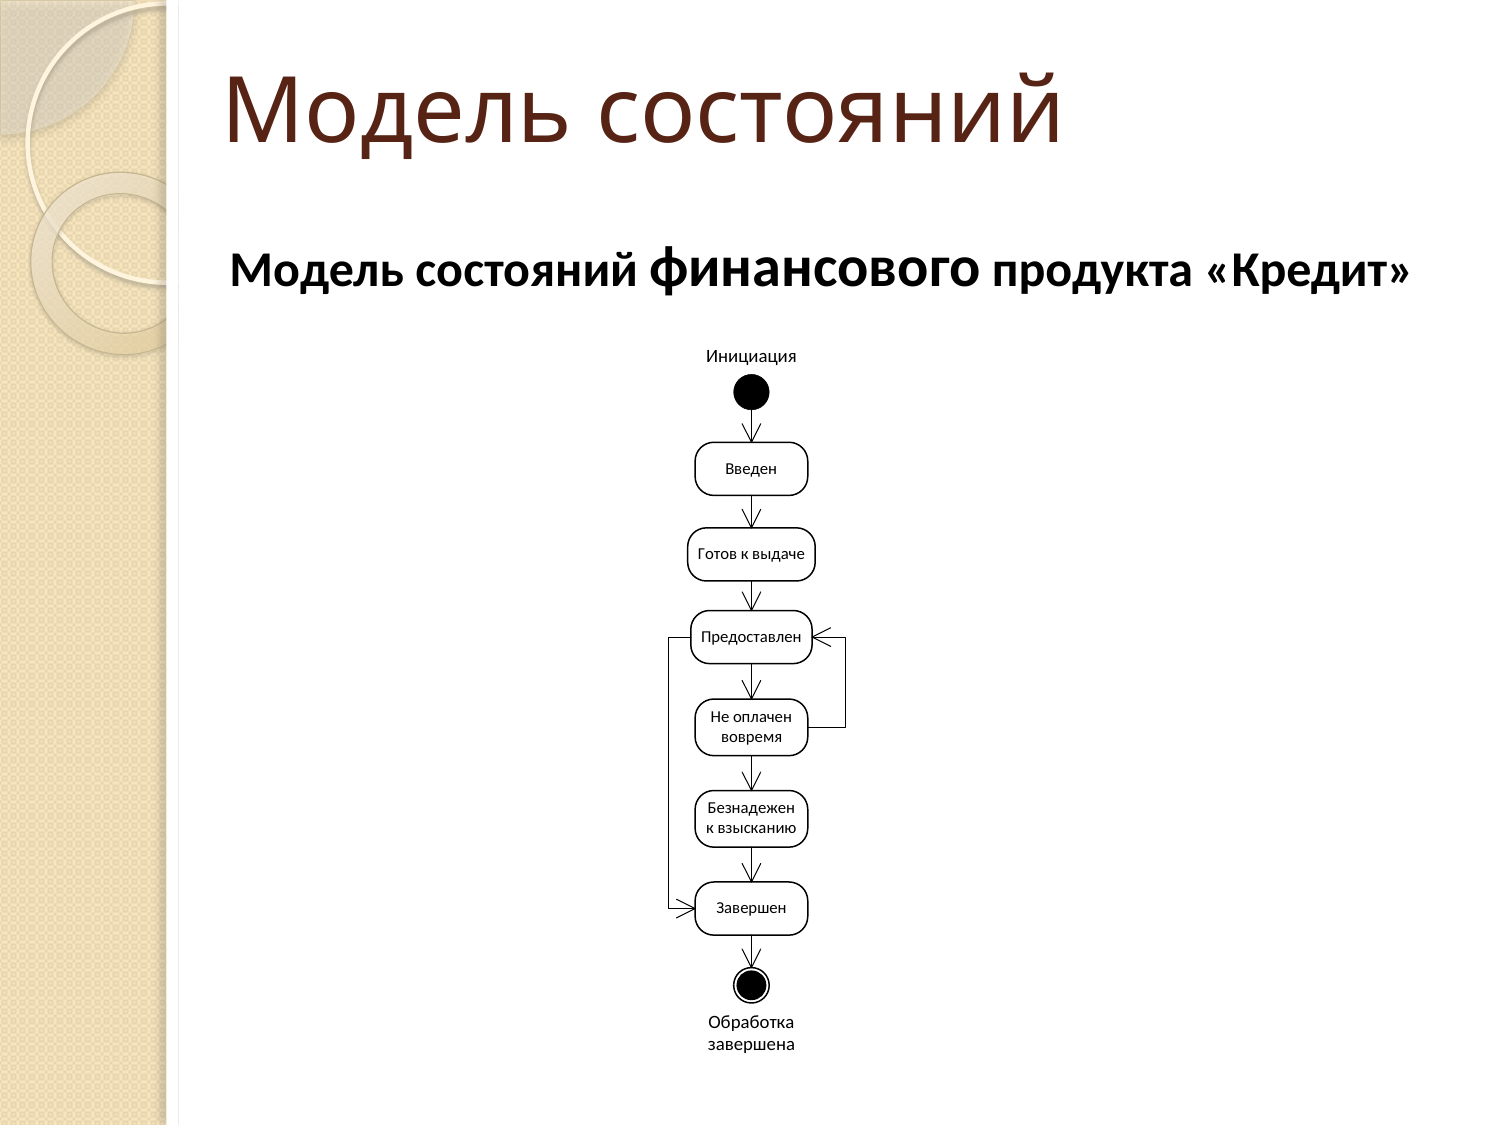

# Модель состояний
Модель состояний финансового продукта «Кредит»